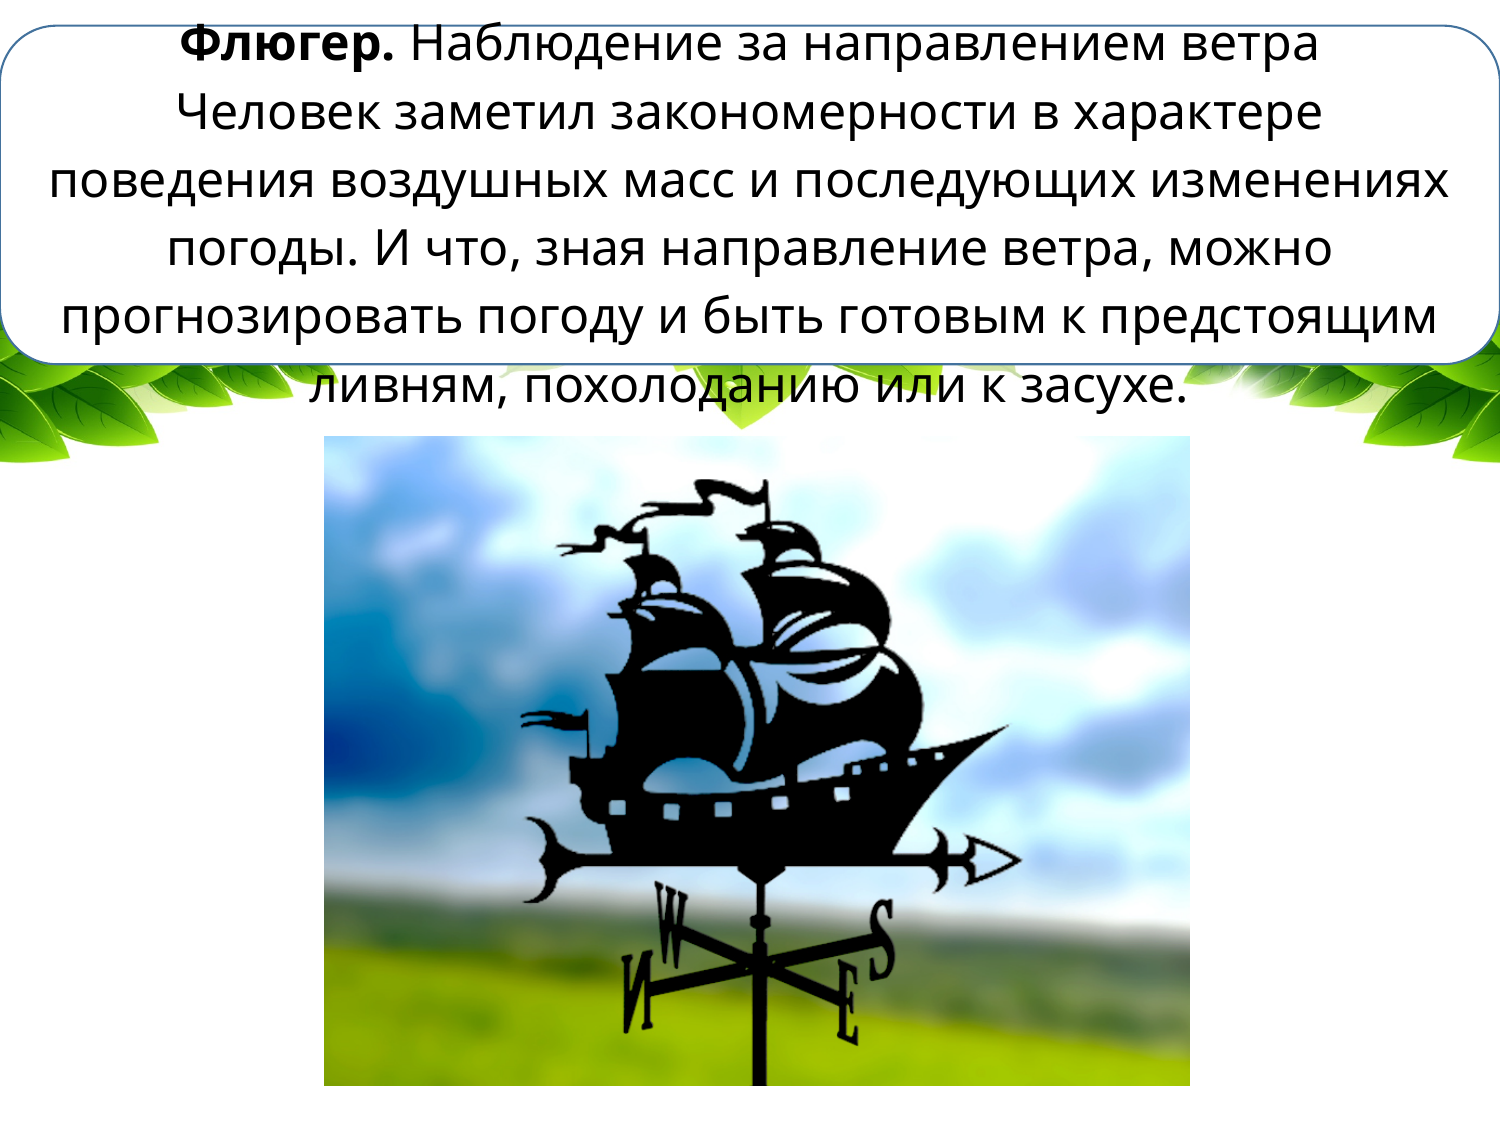

Флюгер. Наблюдение за направлением ветра
Человек заметил закономерности в характере поведения воздушных масс и последующих изменениях погоды. И что, зная направление ветра, можно прогнозировать погоду и быть готовым к предстоящим ливням, похолоданию или к засухе.